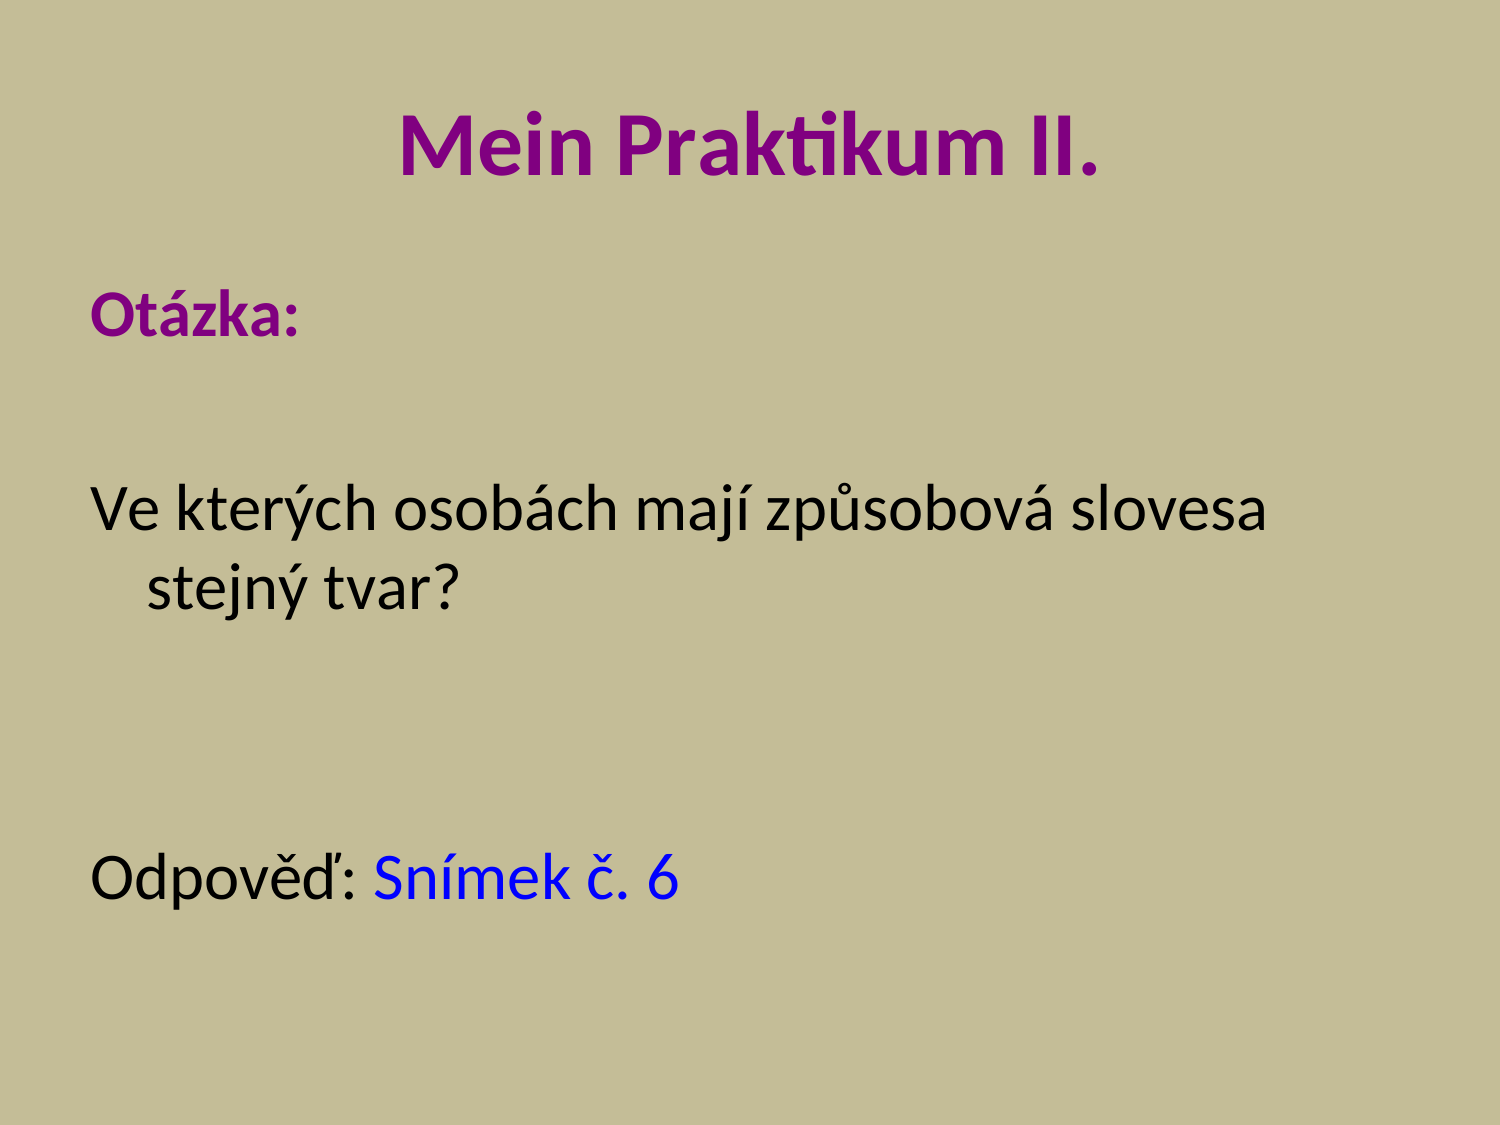

# Mein Praktikum II.
Otázka:
Ve kterých osobách mají způsobová slovesa stejný tvar?
Odpověď: Snímek č. 6